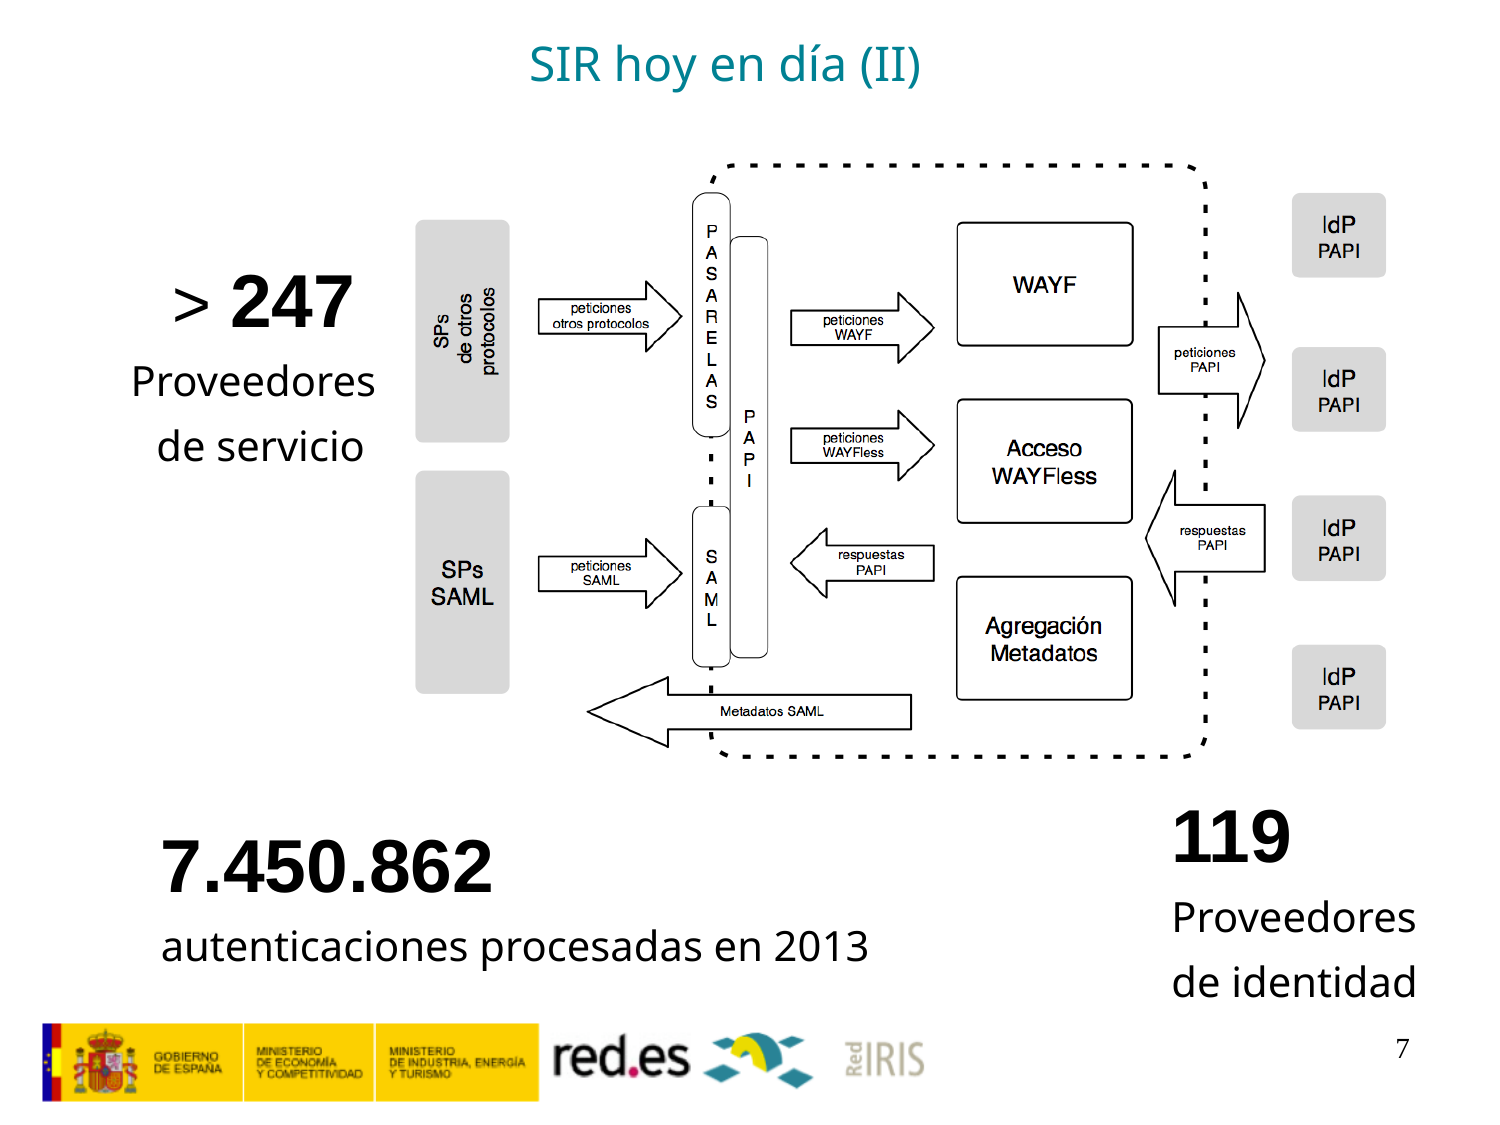

SIR hoy en día (II)
> 247
Proveedores
de servicio
119
Proveedores
de identidad
7.450.862
autenticaciones procesadas en 2013
7